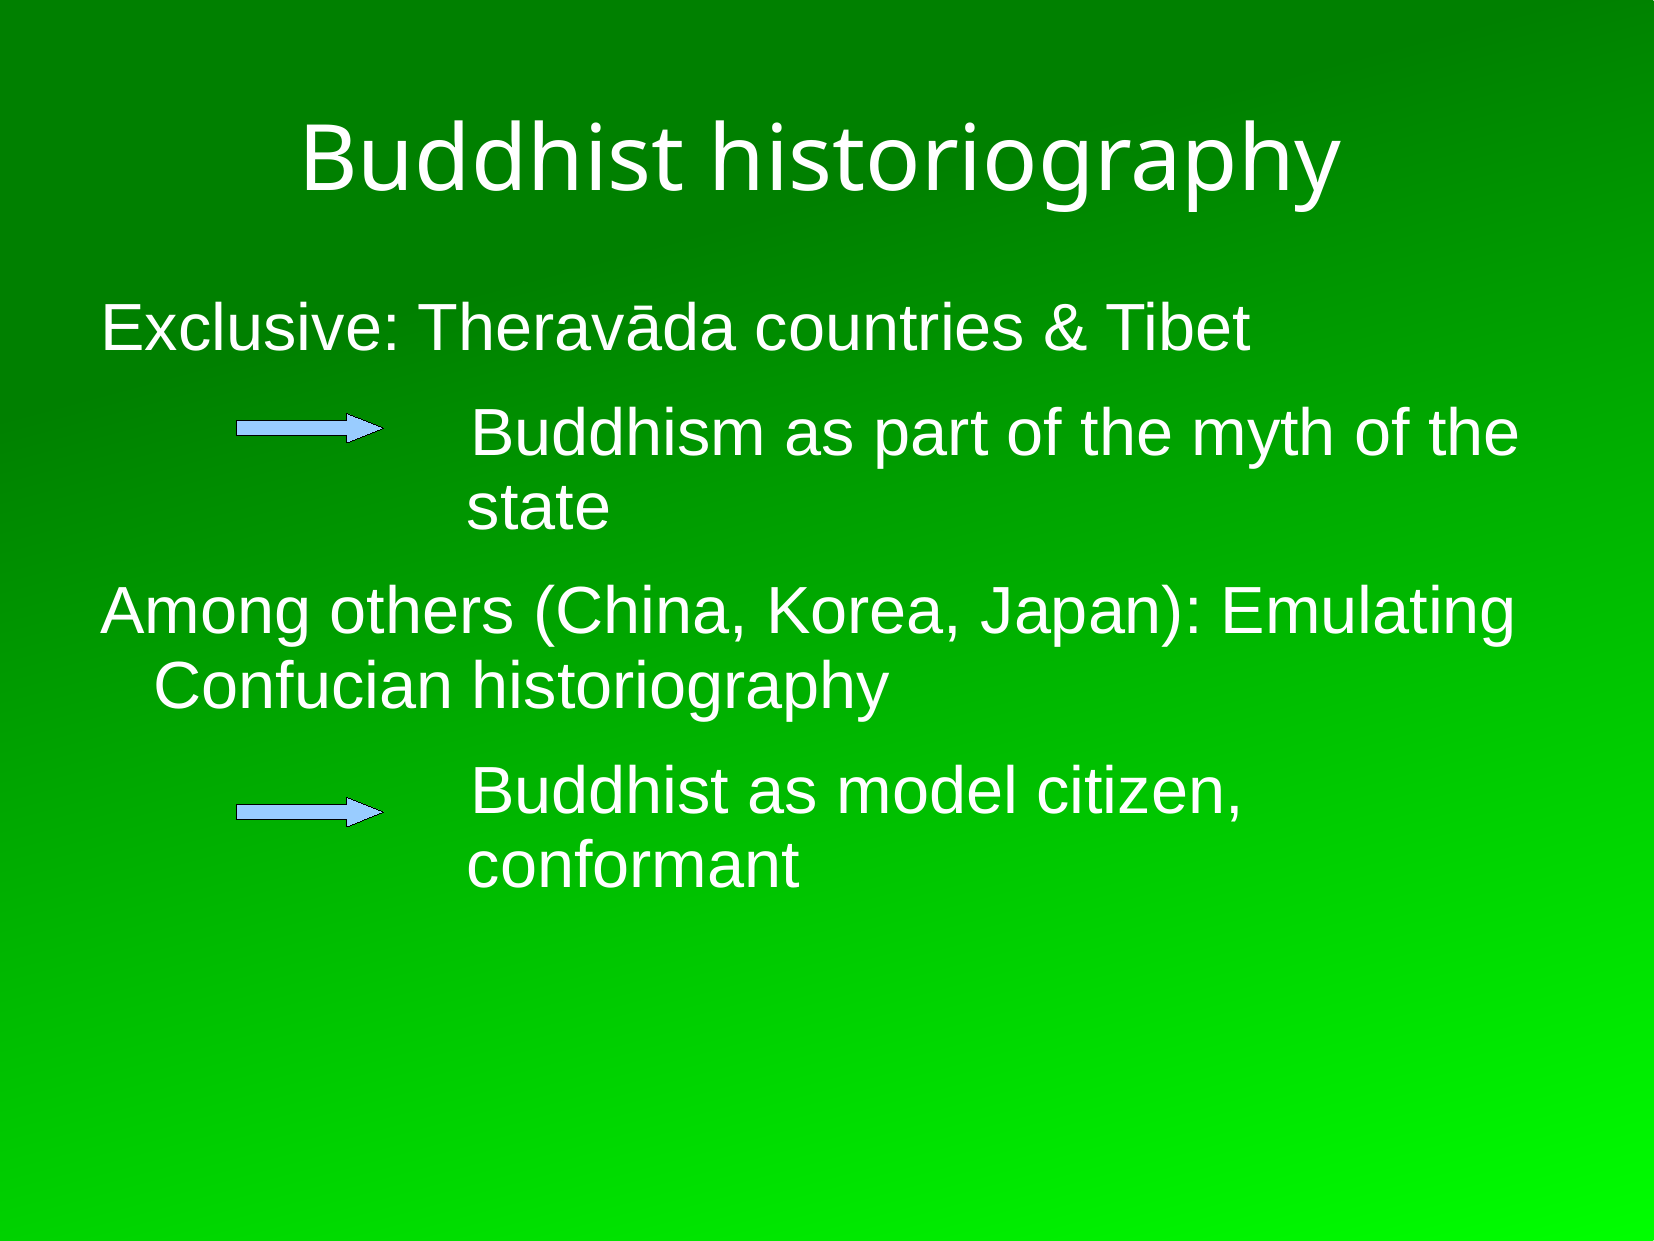

# Buddhist historiography
Exclusive: Theravāda countries & Tibet
 Buddhism as part of the myth of the state
Among others (China, Korea, Japan): Emulating Confucian historiography
 Buddhist as model citizen, conformant